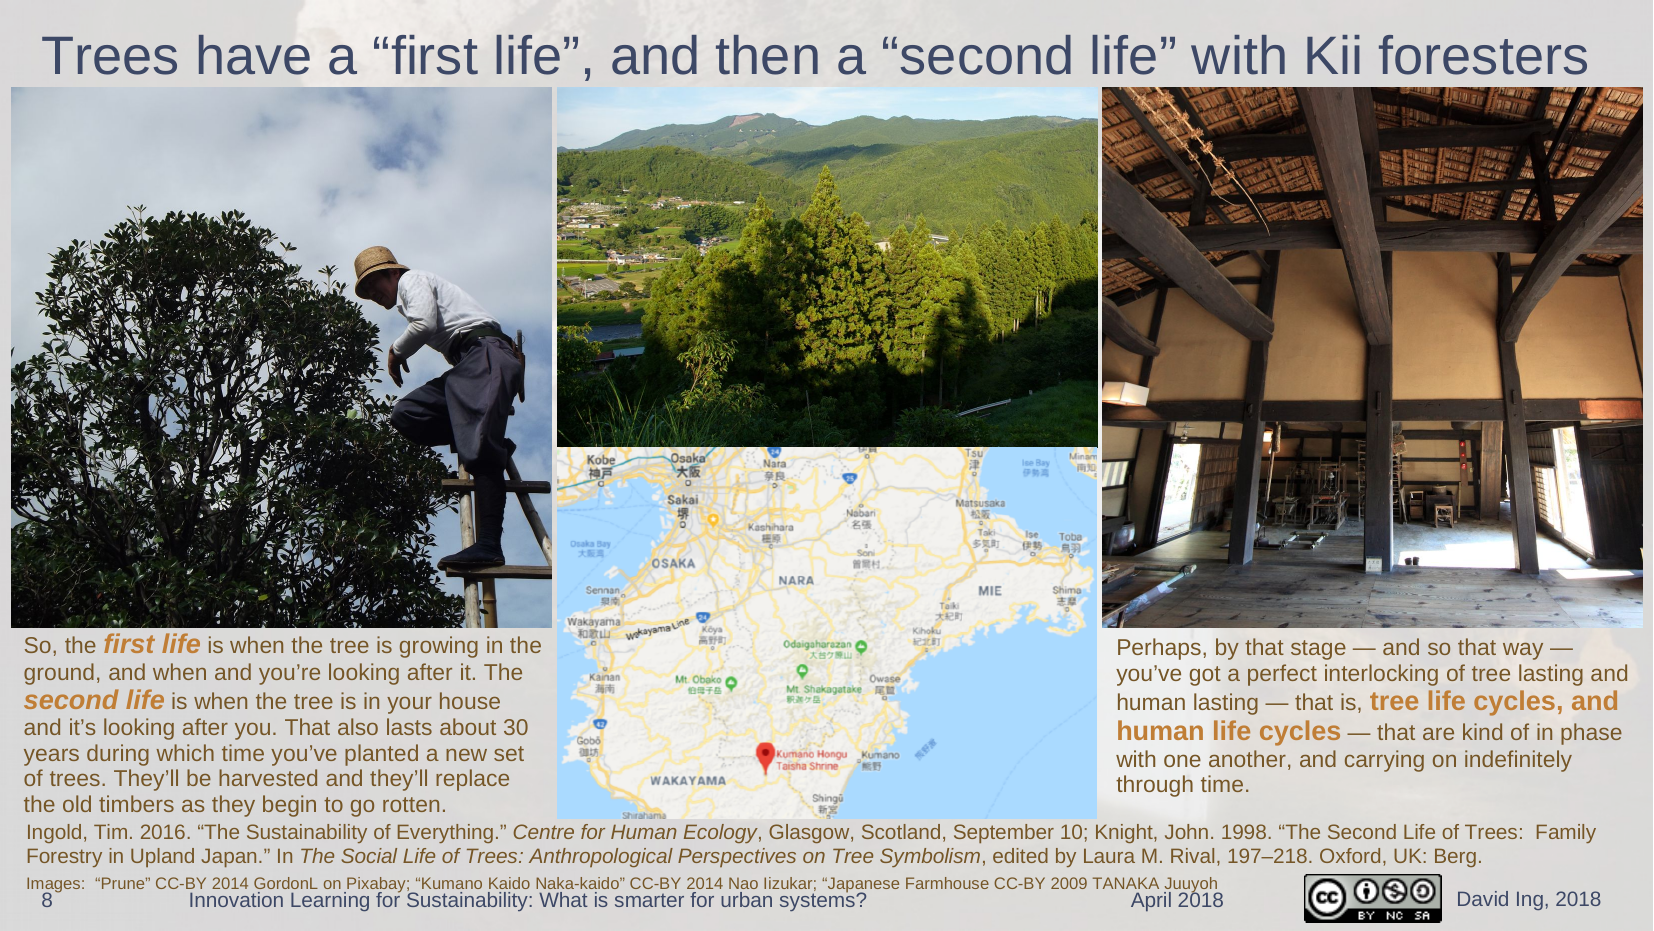

# Trees have a “first life”, and then a “second life” with Kii foresters
So, the first life is when the tree is growing in the ground, and when and you’re looking after it. The second life is when the tree is in your house and it’s looking after you. That also lasts about 30 years during which time you’ve planted a new set of trees. They’ll be harvested and they’ll replace the old timbers as they begin to go rotten.
Perhaps, by that stage — and so that way — you’ve got a perfect interlocking of tree lasting and human lasting — that is, tree life cycles, and human life cycles — that are kind of in phase with one another, and carrying on indefinitely through time.
Ingold, Tim. 2016. “The Sustainability of Everything.” Centre for Human Ecology, Glasgow, Scotland, September 10; Knight, John. 1998. “The Second Life of Trees: Family Forestry in Upland Japan.” In The Social Life of Trees: Anthropological Perspectives on Tree Symbolism, edited by Laura M. Rival, 197–218. Oxford, UK: Berg.
Images: “Prune” CC-BY 2014 GordonL on Pixabay; “Kumano Kaido Naka-kaido” CC-BY 2014 Nao Iizukar; “Japanese Farmhouse CC-BY 2009 TANAKA Juuyoh
Innovation Learning for Sustainability: What is smarter for urban systems?
April 2018
8